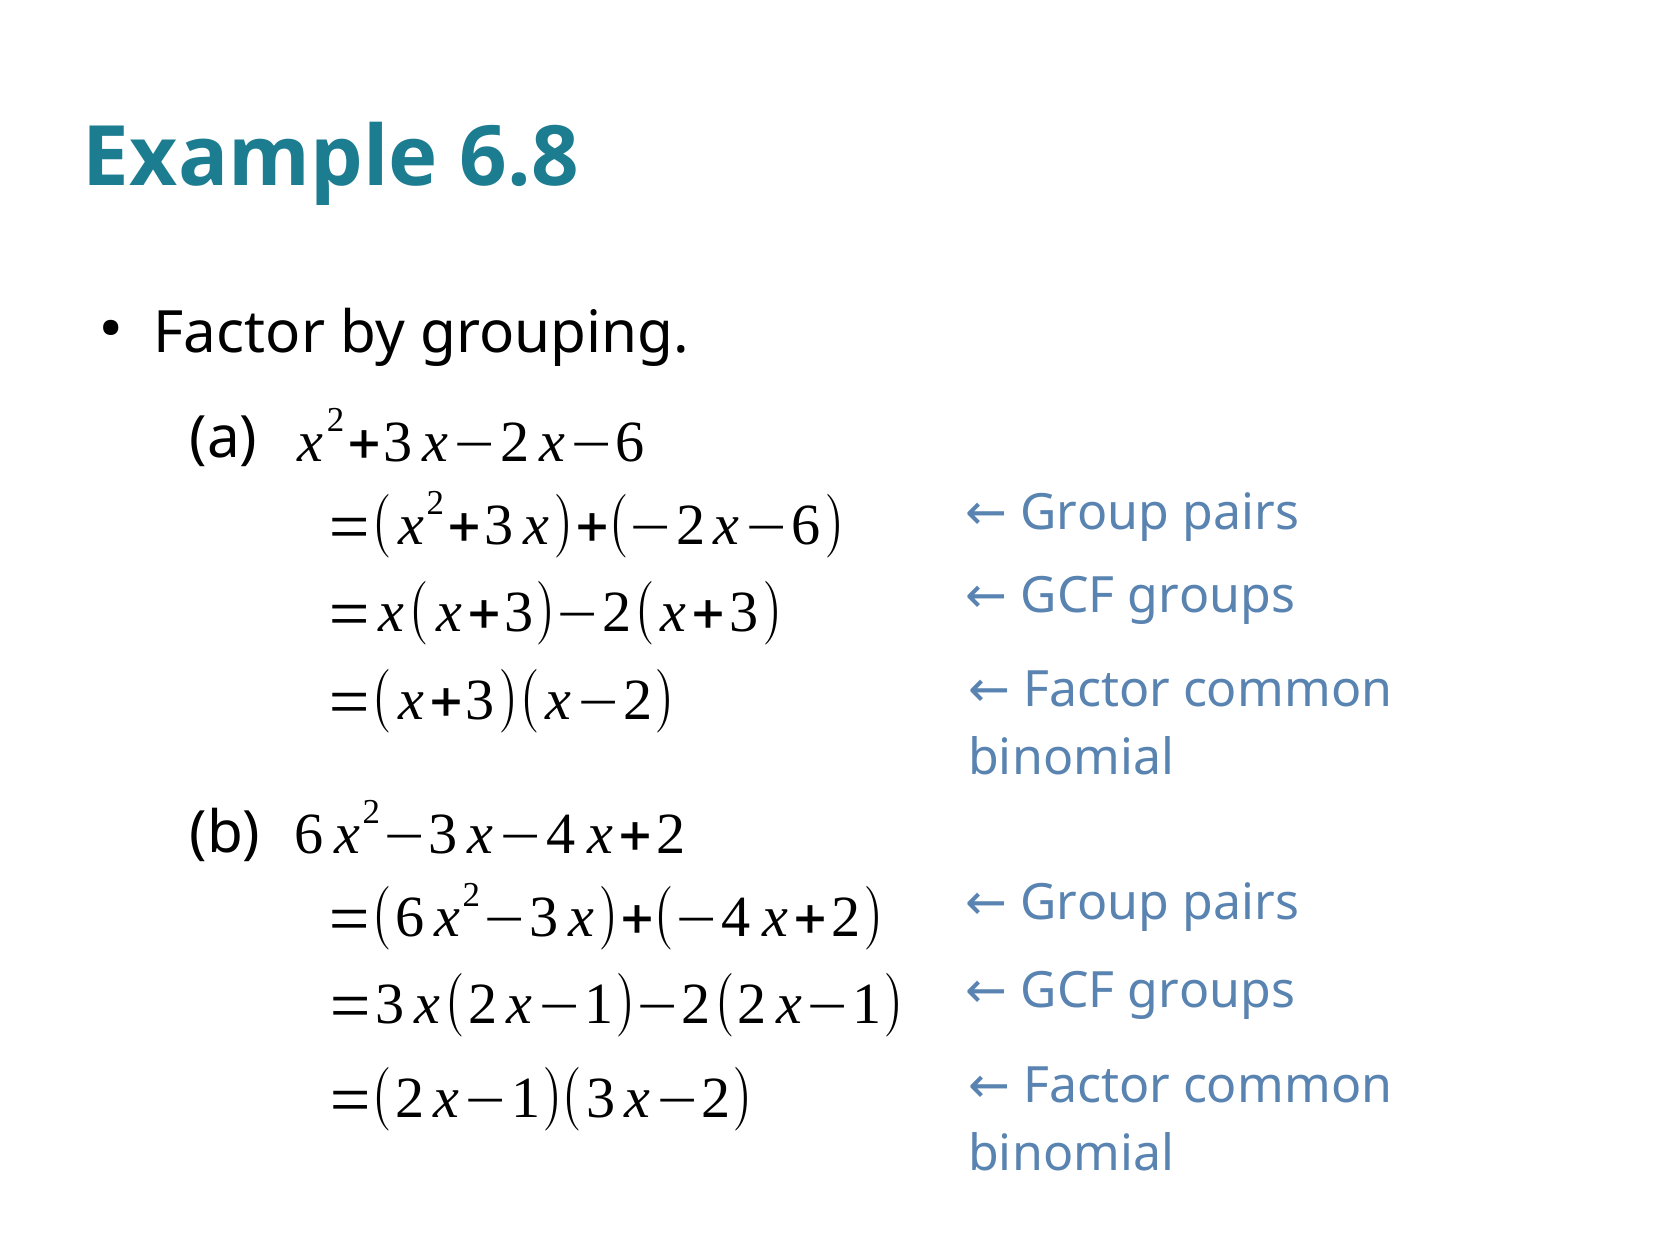

# Example 6.8
Factor by grouping.
(a)
← Group pairs
← GCF groups
← Factor common binomial
(b)
← Group pairs
← GCF groups
← Factor common binomial